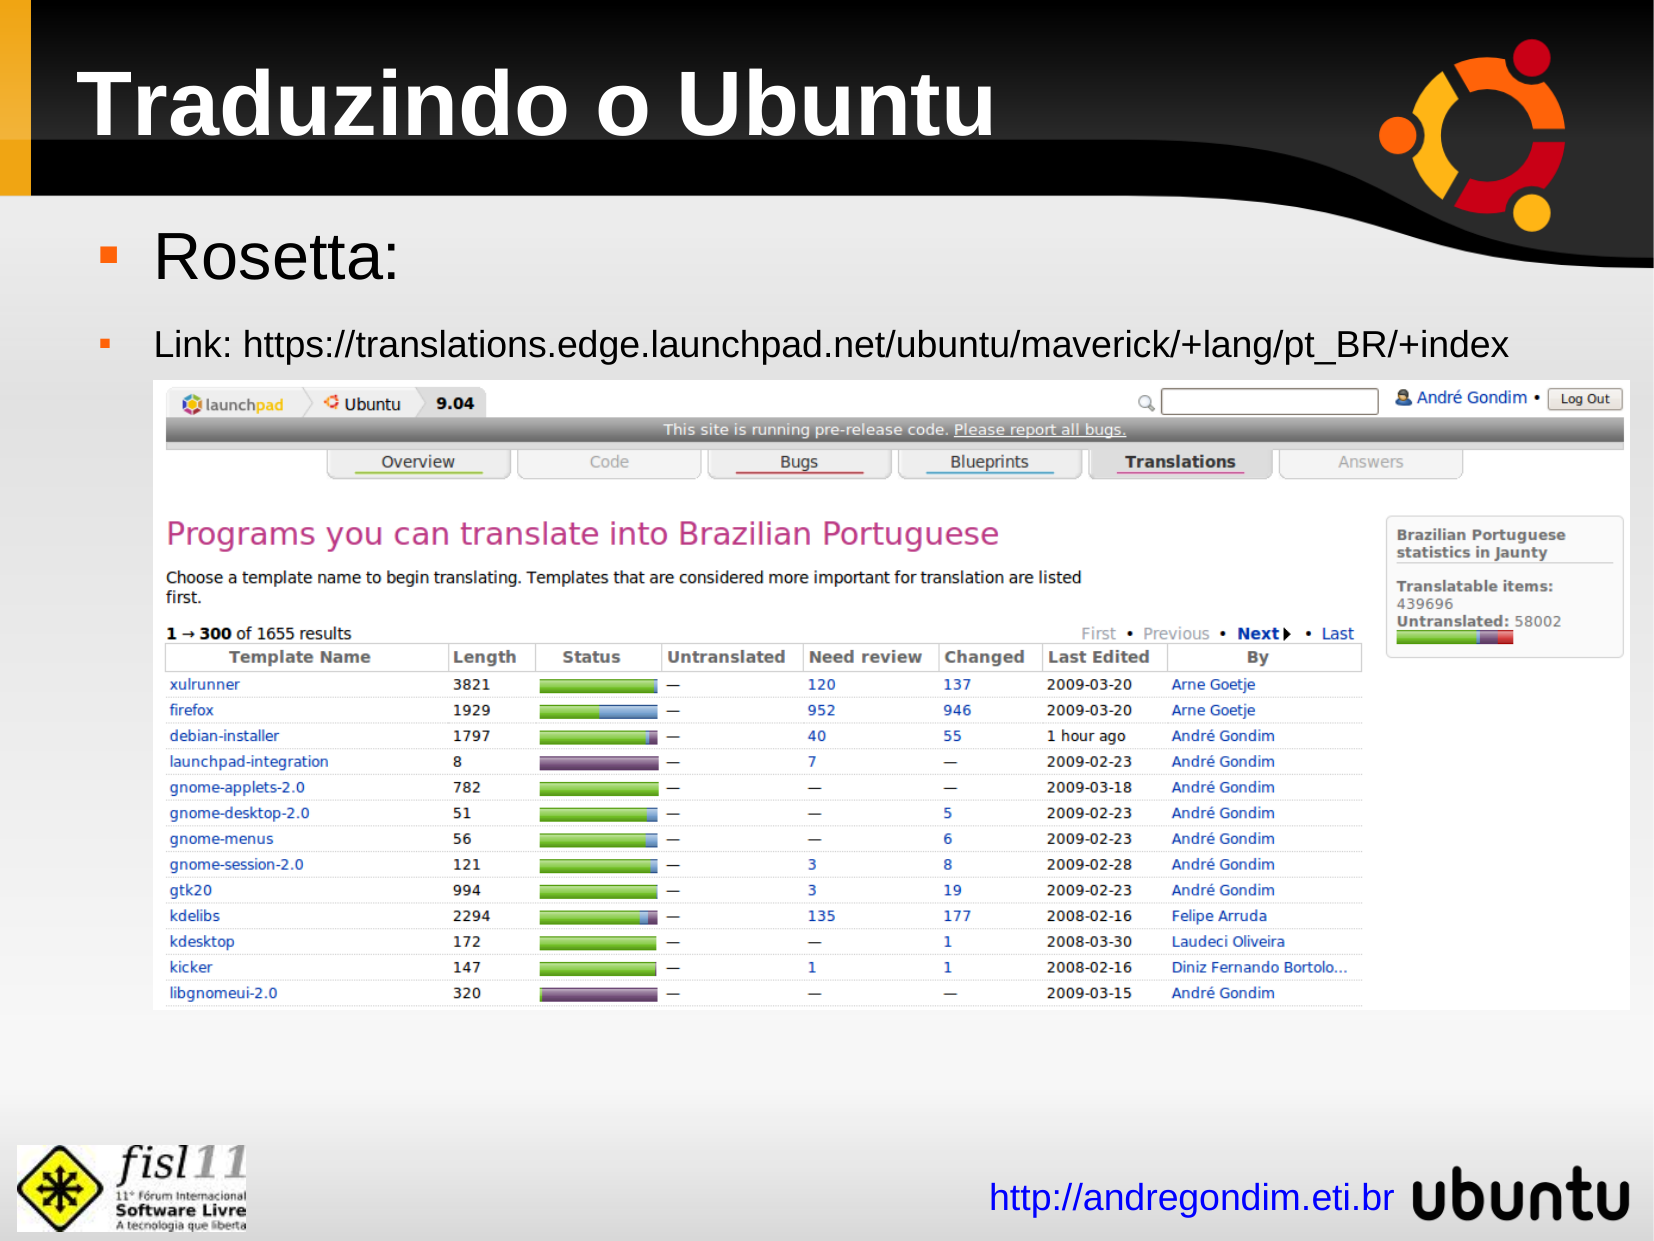

# Traduzindo o Ubuntu
Rosetta:
Link: https://translations.edge.launchpad.net/ubuntu/maverick/+lang/pt_BR/+index